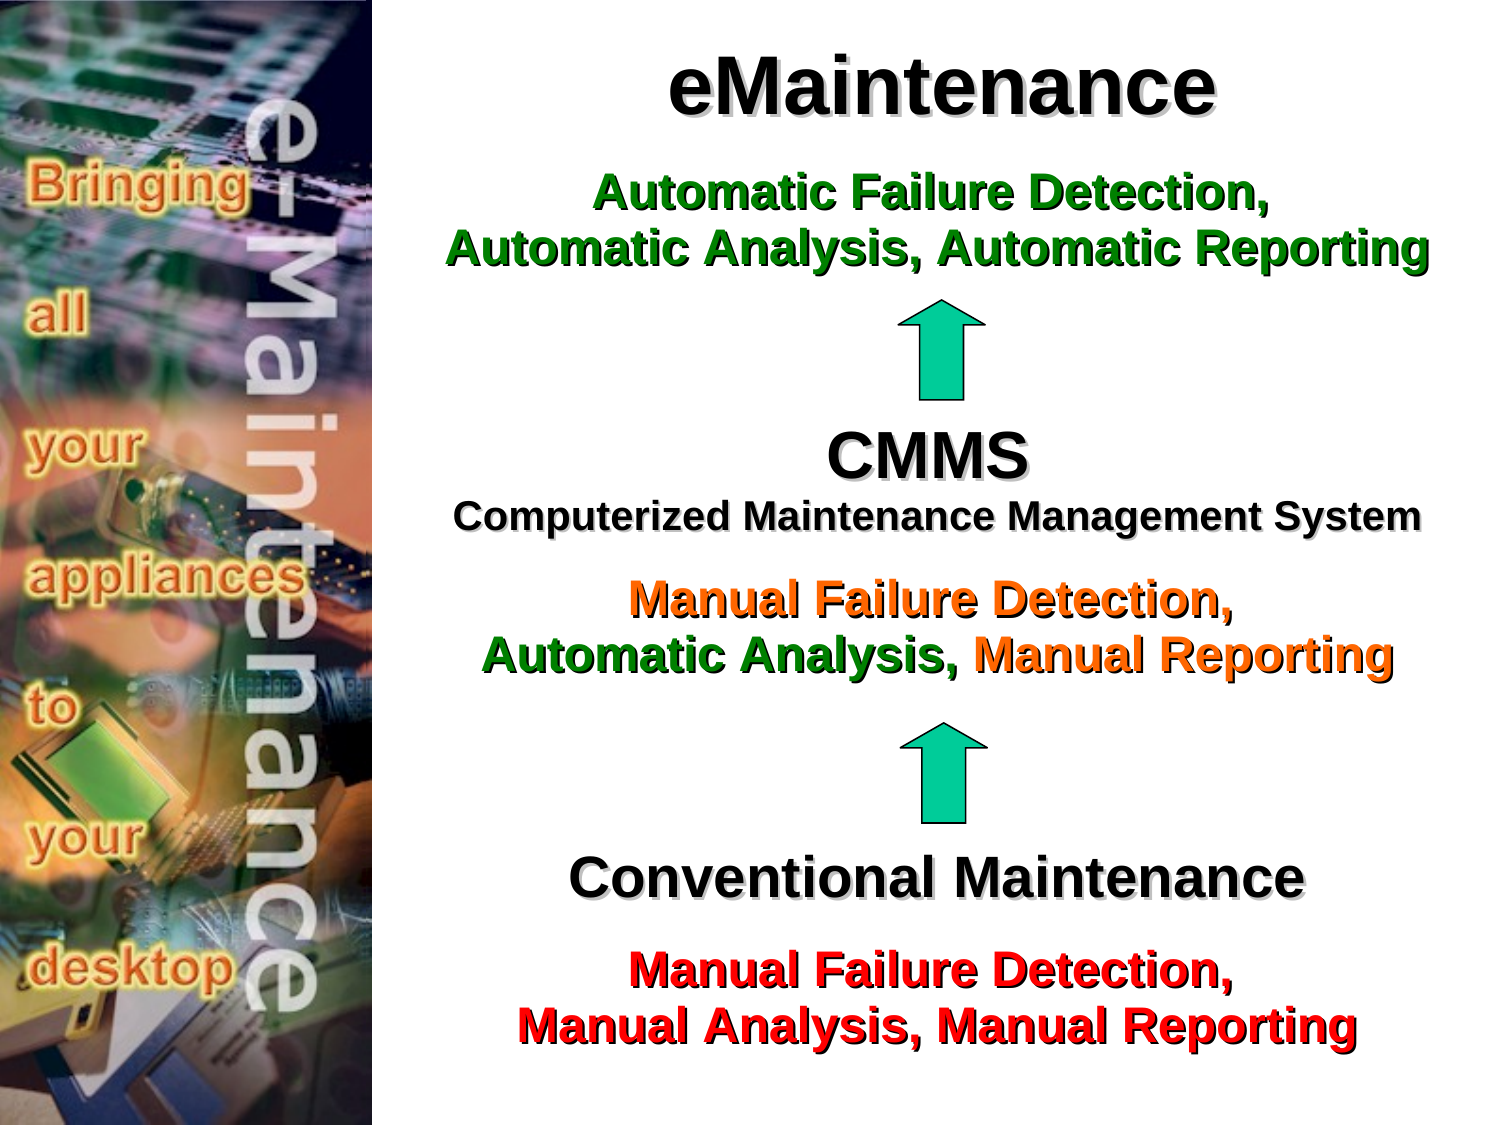

eMaintenance
Automatic Failure Detection,
 Automatic Analysis, Automatic Reporting
CMMS
Computerized Maintenance Management System
Manual Failure Detection,
Automatic Analysis, Manual Reporting
Conventional Maintenance
Manual Failure Detection,
Manual Analysis, Manual Reporting